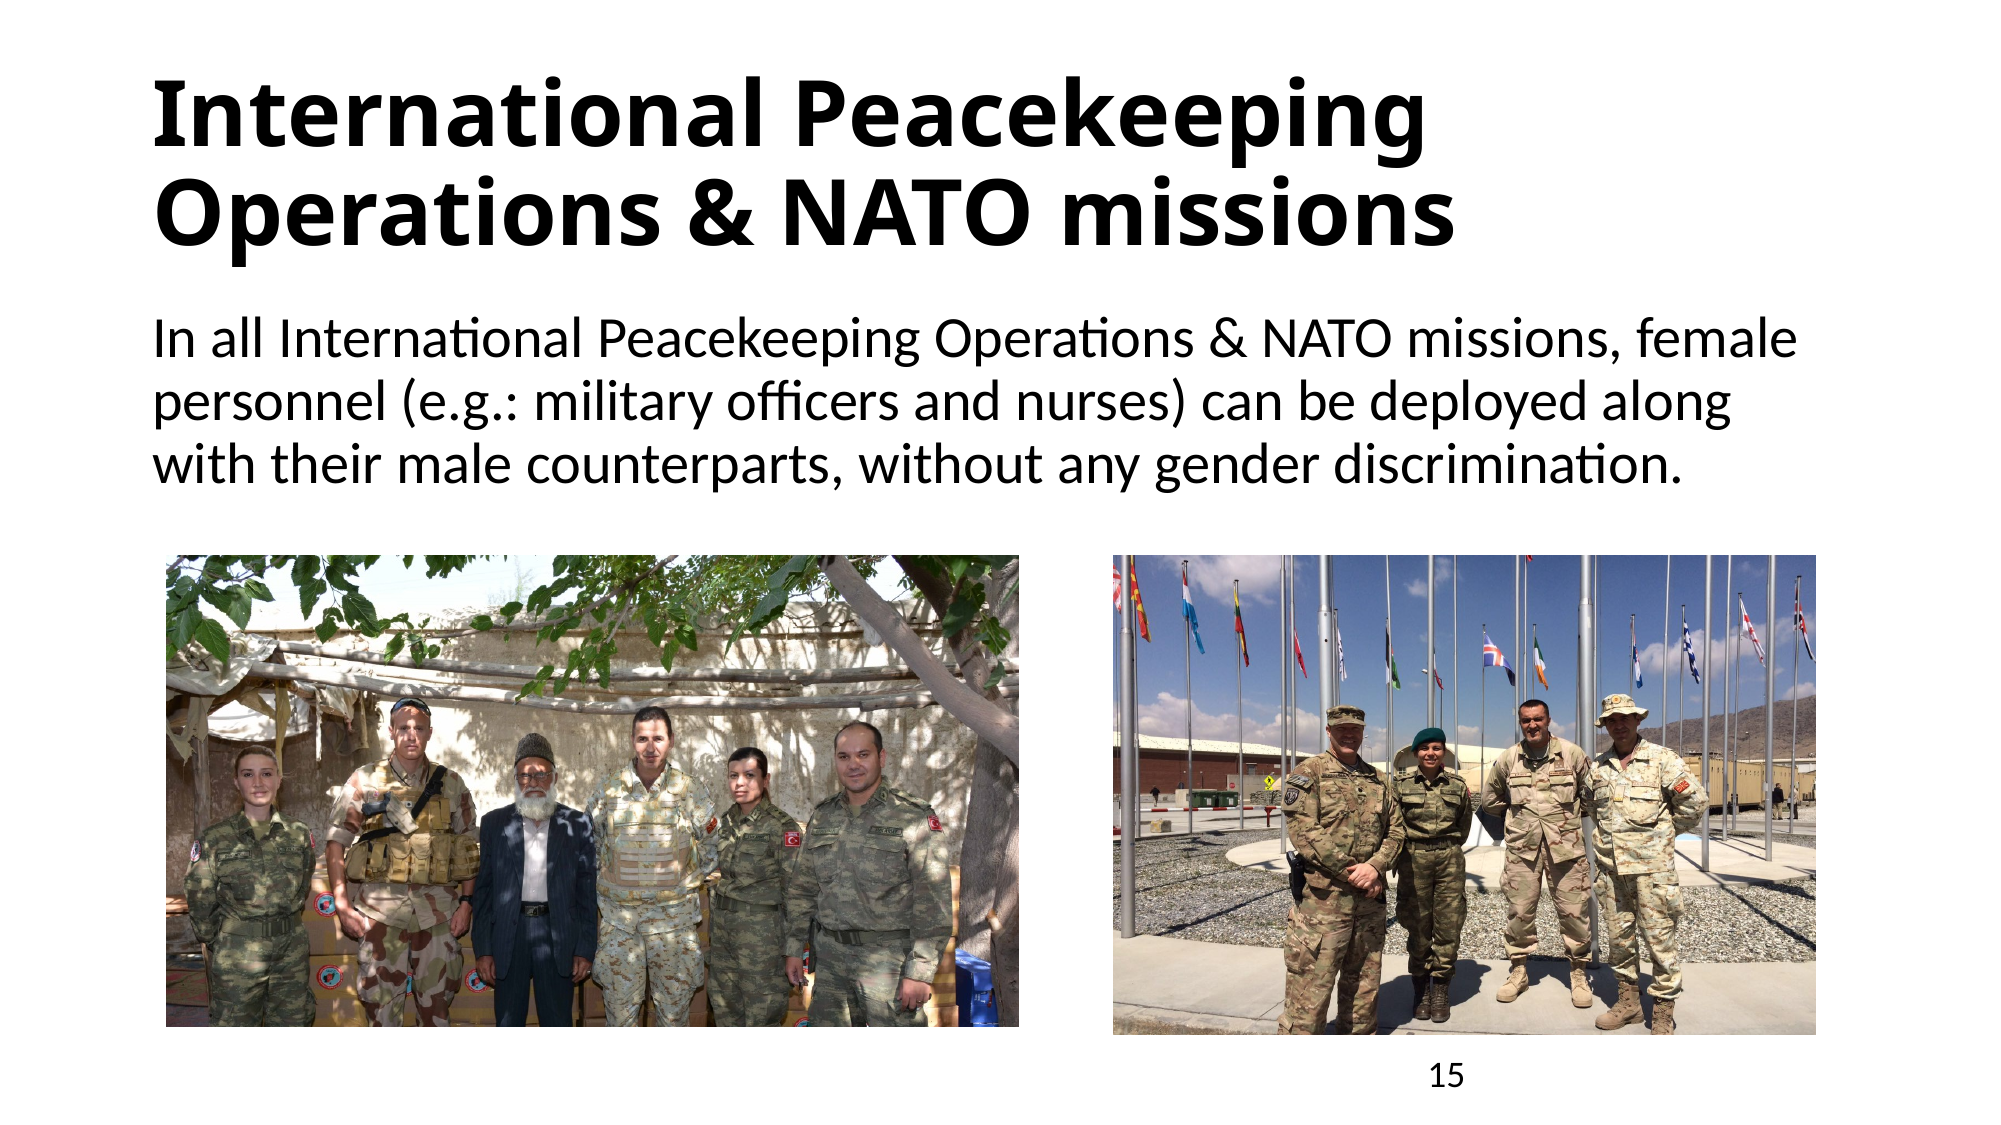

# International Peacekeeping Operations & NATO missions
In all International Peacekeeping Operations & NATO missions, female personnel (e.g.: military officers and nurses) can be deployed along with their male counterparts, without any gender discrimination.